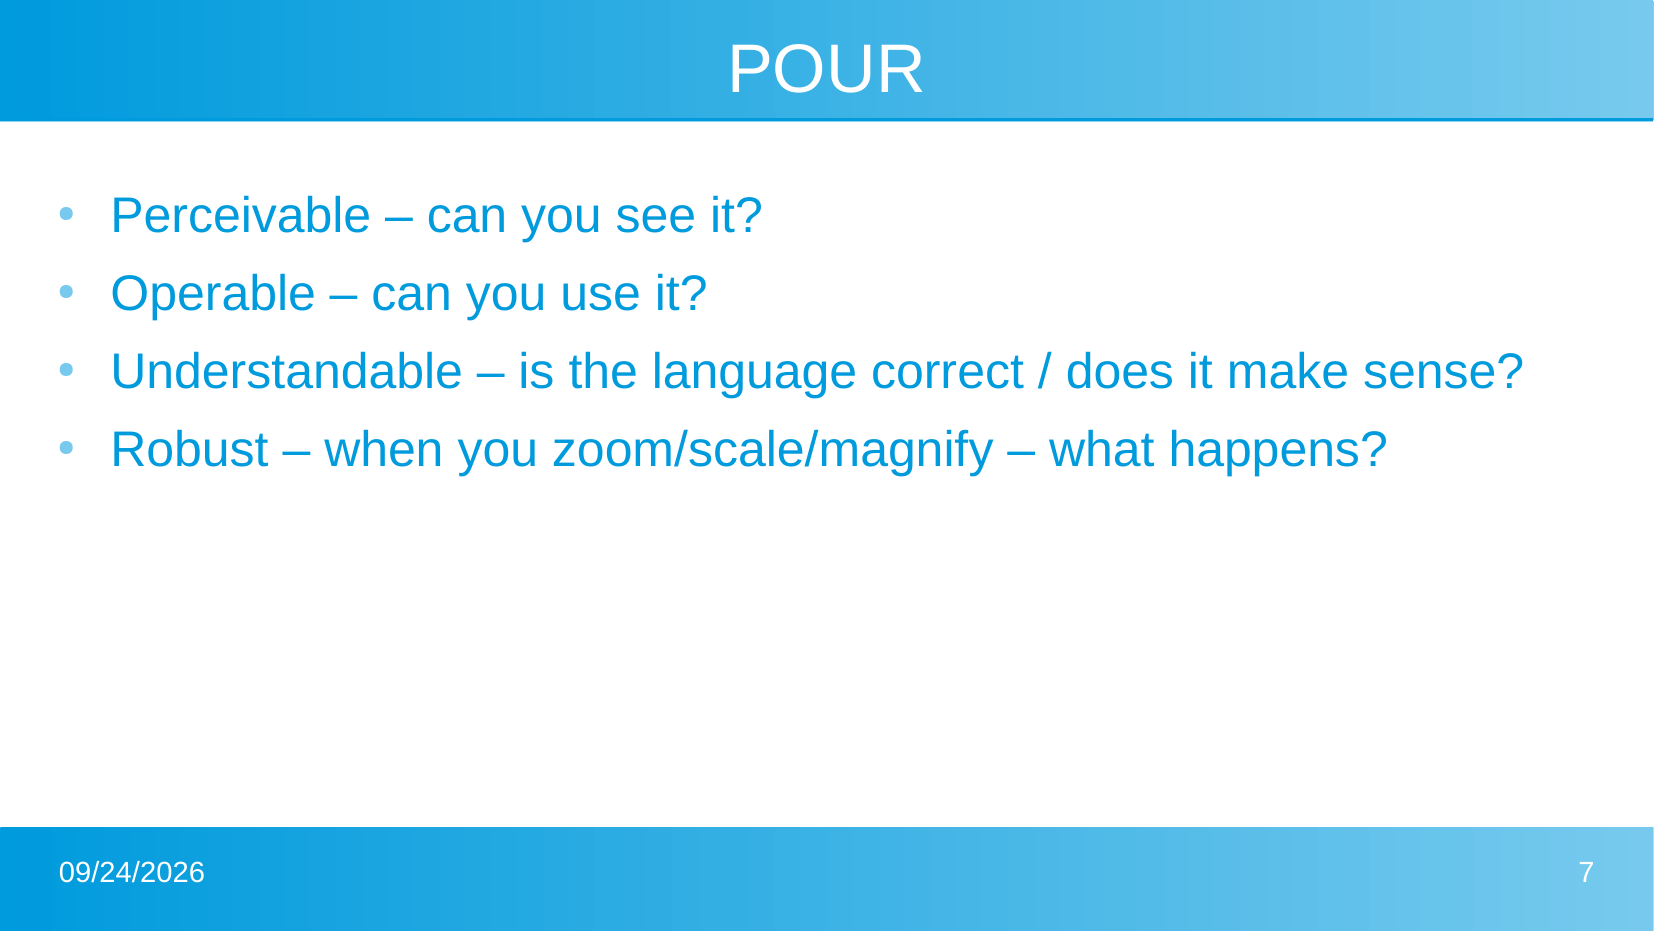

# POUR
Perceivable – can you see it?
Operable – can you use it?
Understandable – is the language correct / does it make sense?
Robust – when you zoom/scale/magnify – what happens?
7